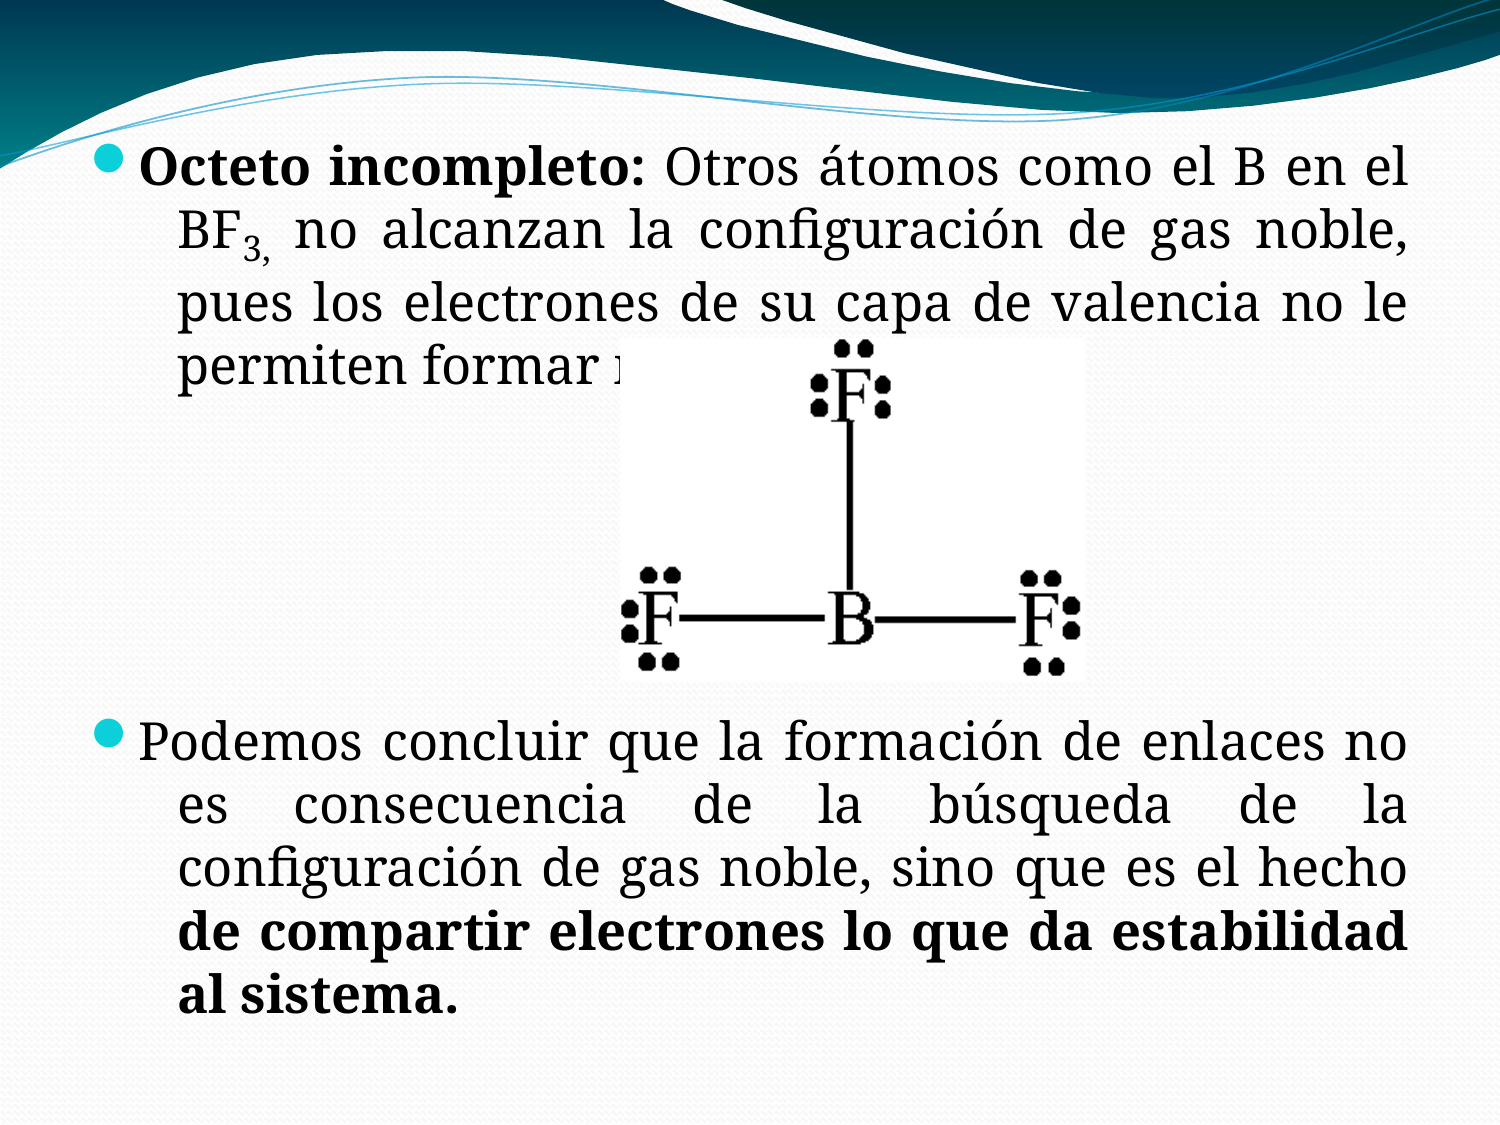

# Octeto incompleto: Otros átomos como el B en el BF3, no alcanzan la configuración de gas noble, pues los electrones de su capa de valencia no le permiten formar más enlaces.
Podemos concluir que la formación de enlaces no es consecuencia de la búsqueda de la configuración de gas noble, sino que es el hecho de compartir electrones lo que da estabilidad al sistema.